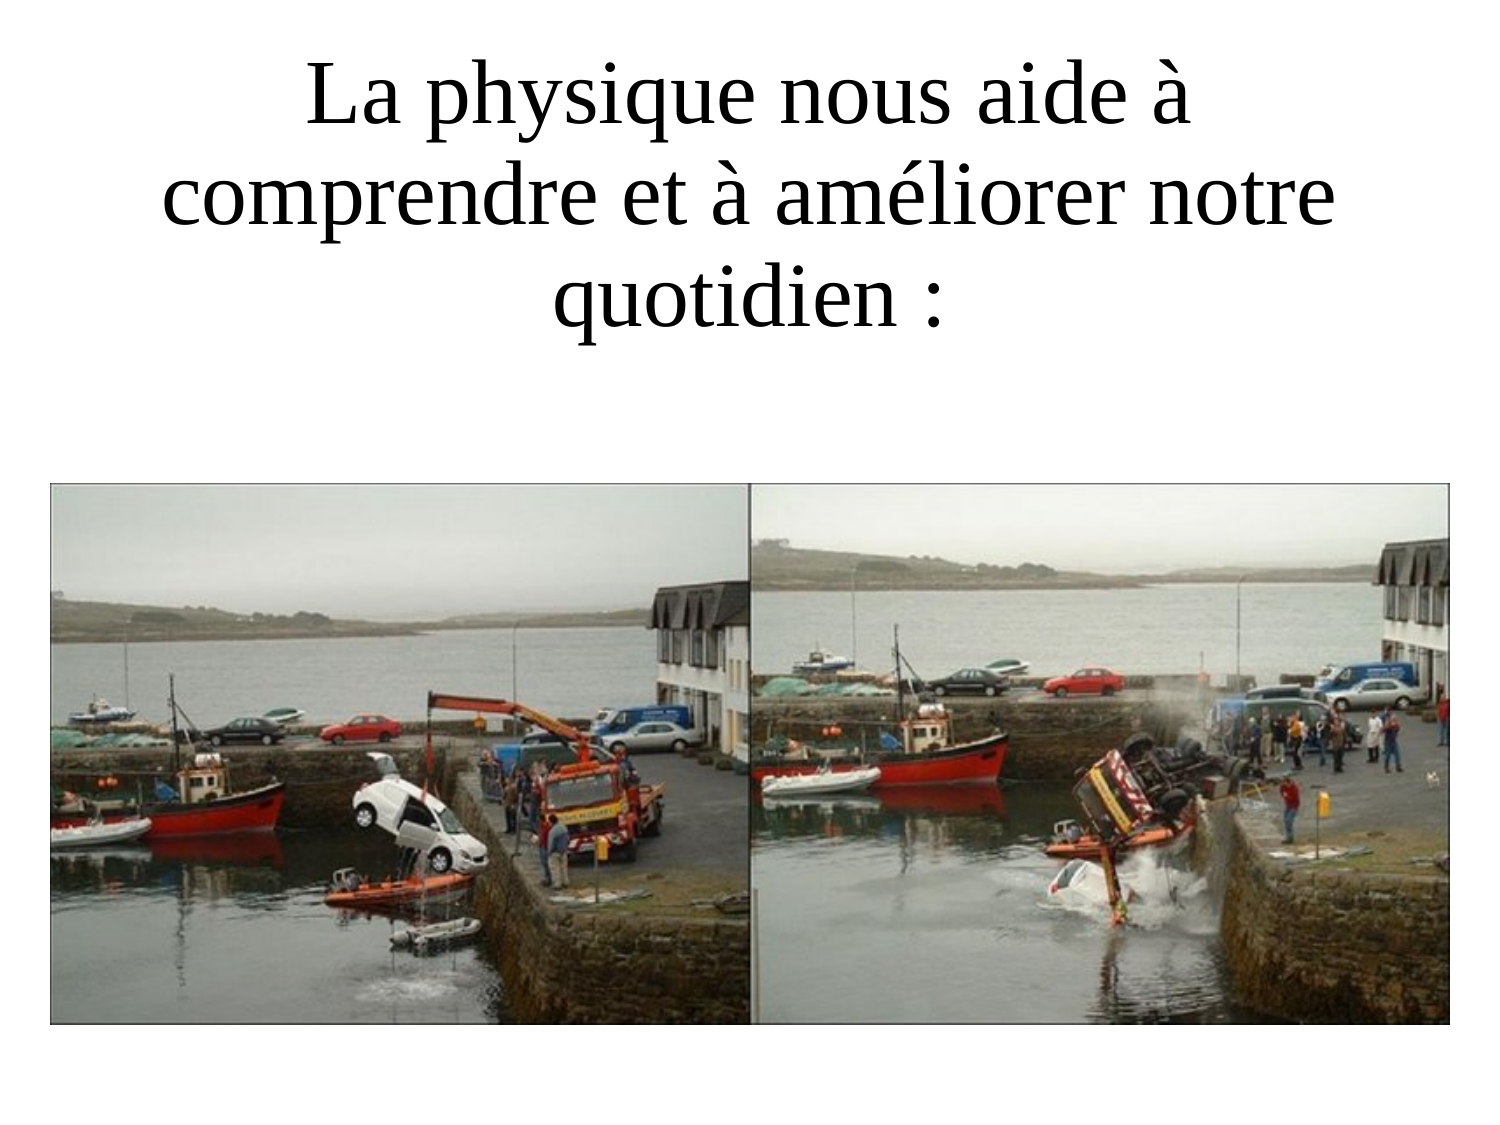

# La physique nous aide à comprendre et à améliorer notre quotidien :